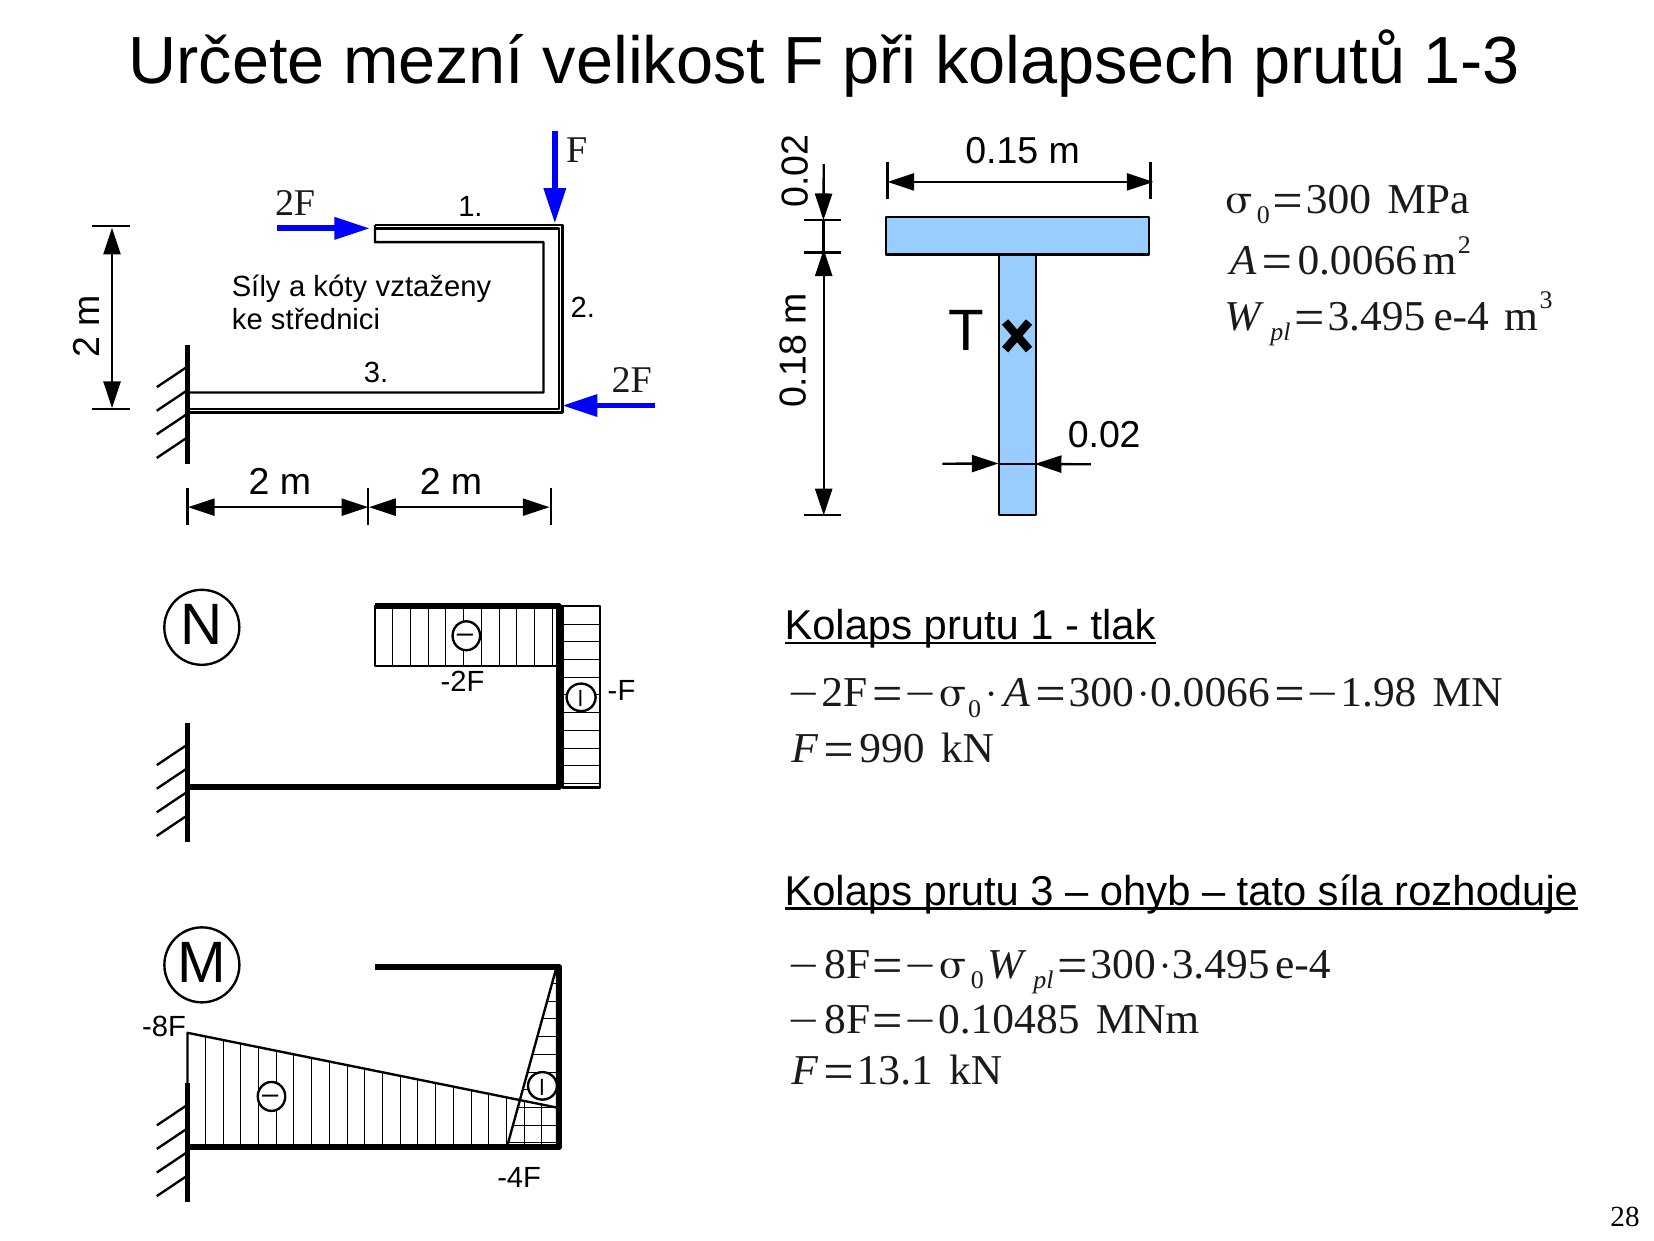

# Určete mezní velikost F při kolapsech prutů 1-3
0.02
0.15 m
1.
Síly a kóty vztaženy ke střednici
2.
T
0.18 m
2 m
3.
0.02
2 m
2 m
N
Kolaps prutu 1 - tlak
–
-2F
-F
–
Kolaps prutu 3 – ohyb – tato síla rozhoduje
M
-8F
–
–
-4F
28